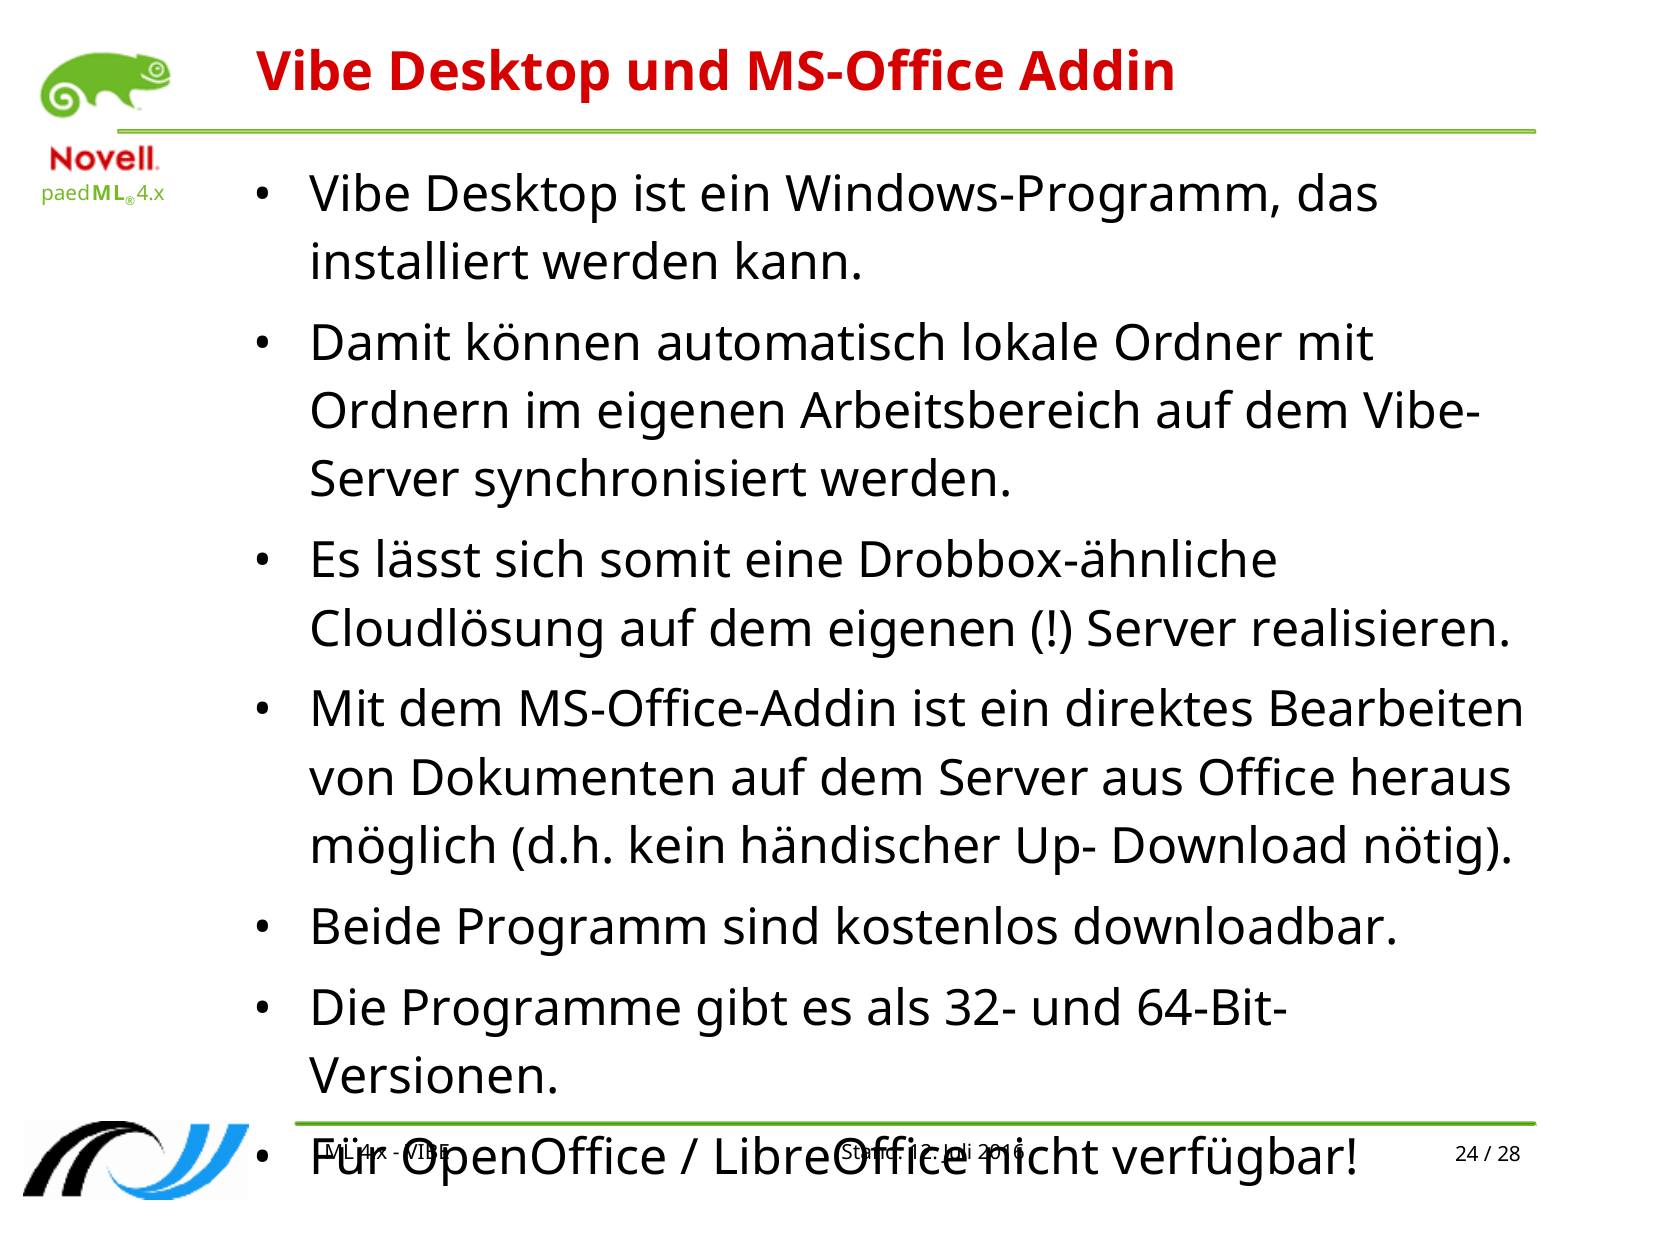

# Vibe Desktop und MS-Office Addin
Vibe Desktop ist ein Windows-Programm, das installiert werden kann.
Damit können automatisch lokale Ordner mit Ordnern im eigenen Arbeitsbereich auf dem Vibe-Server synchronisiert werden.
Es lässt sich somit eine Drobbox-ähnliche Cloudlösung auf dem eigenen (!) Server realisieren.
Mit dem MS-Office-Addin ist ein direktes Bearbeiten von Dokumenten auf dem Server aus Office heraus möglich (d.h. kein händischer Up- Download nötig).
Beide Programm sind kostenlos downloadbar.
Die Programme gibt es als 32- und 64-Bit-Versionen.
Für OpenOffice / LibreOffice nicht verfügbar!
ML 4.x - VIBE
12. Juli 2016
24